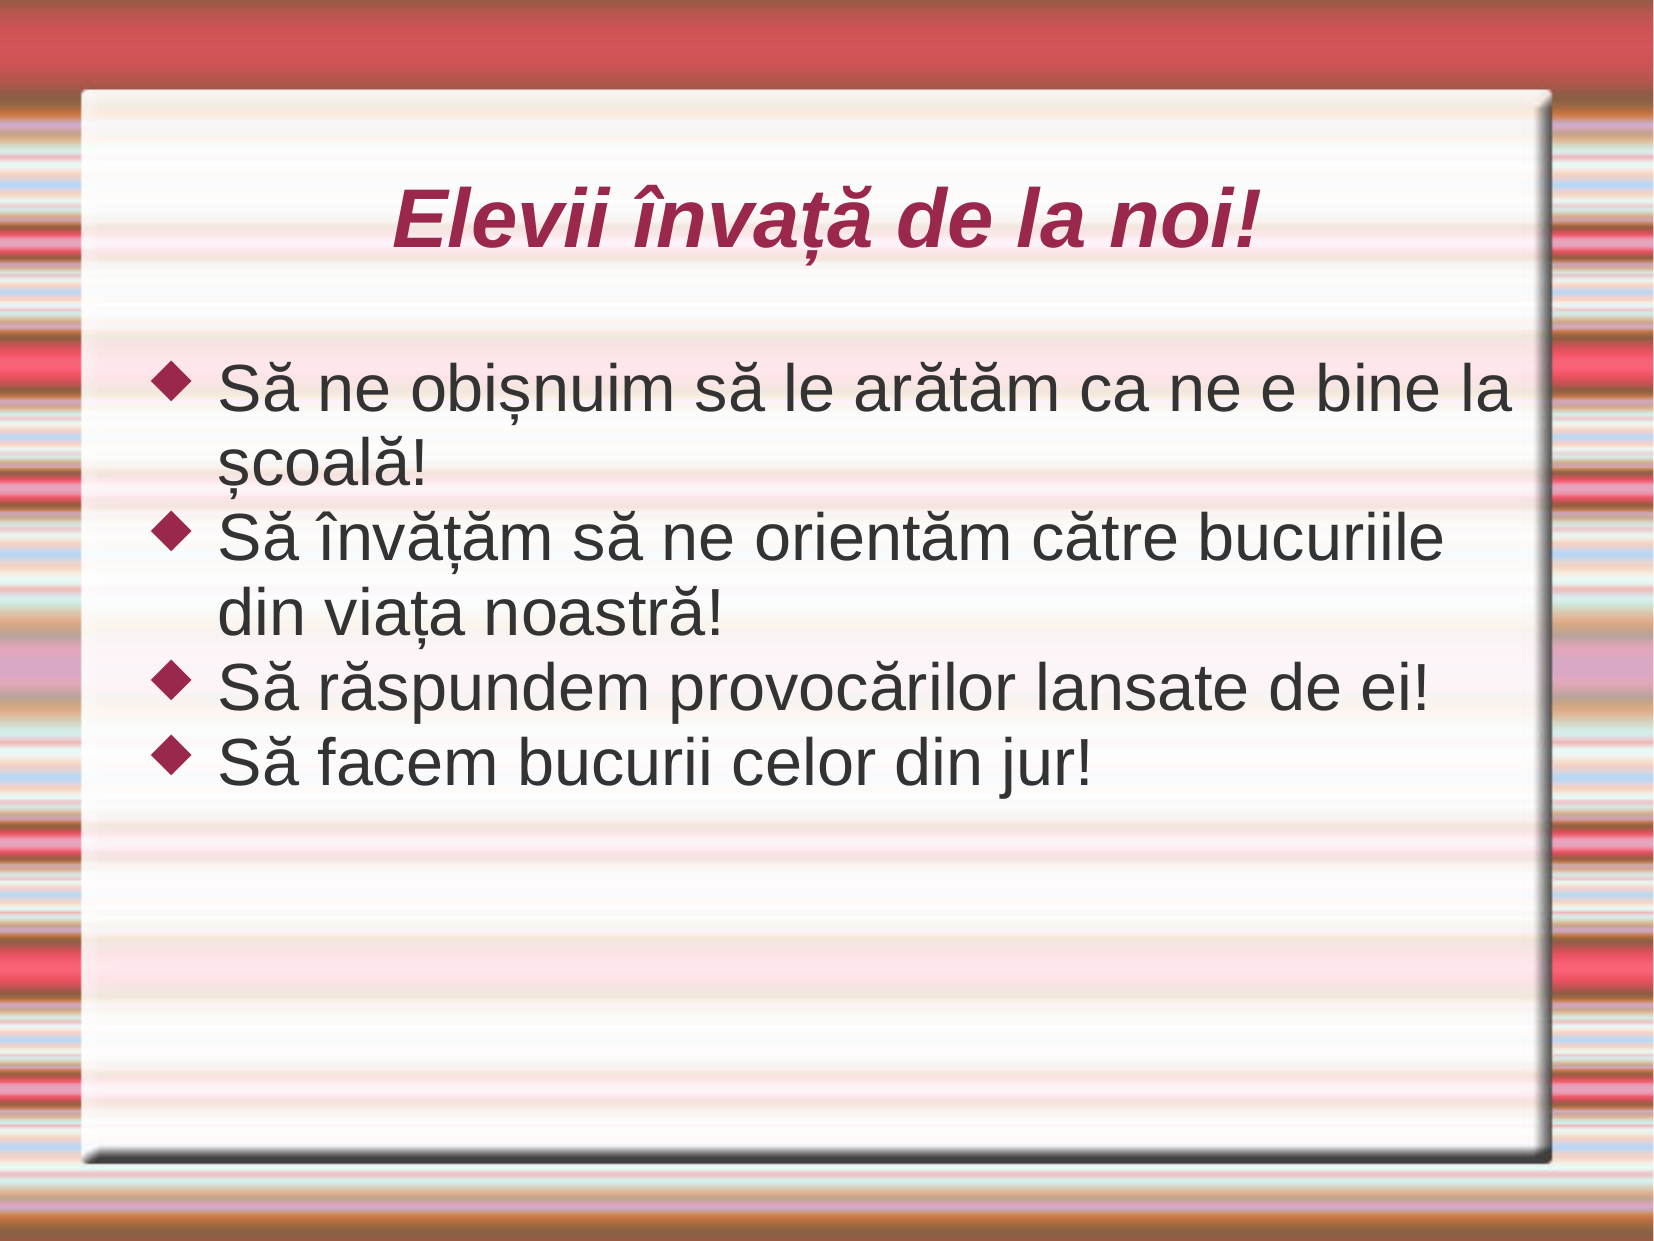

# Elevii învață de la noi!
Să ne obișnuim să le arătăm ca ne e bine la școală!
Să învățăm să ne orientăm către bucuriile din viața noastră!
Să răspundem provocărilor lansate de ei!
Să facem bucurii celor din jur!